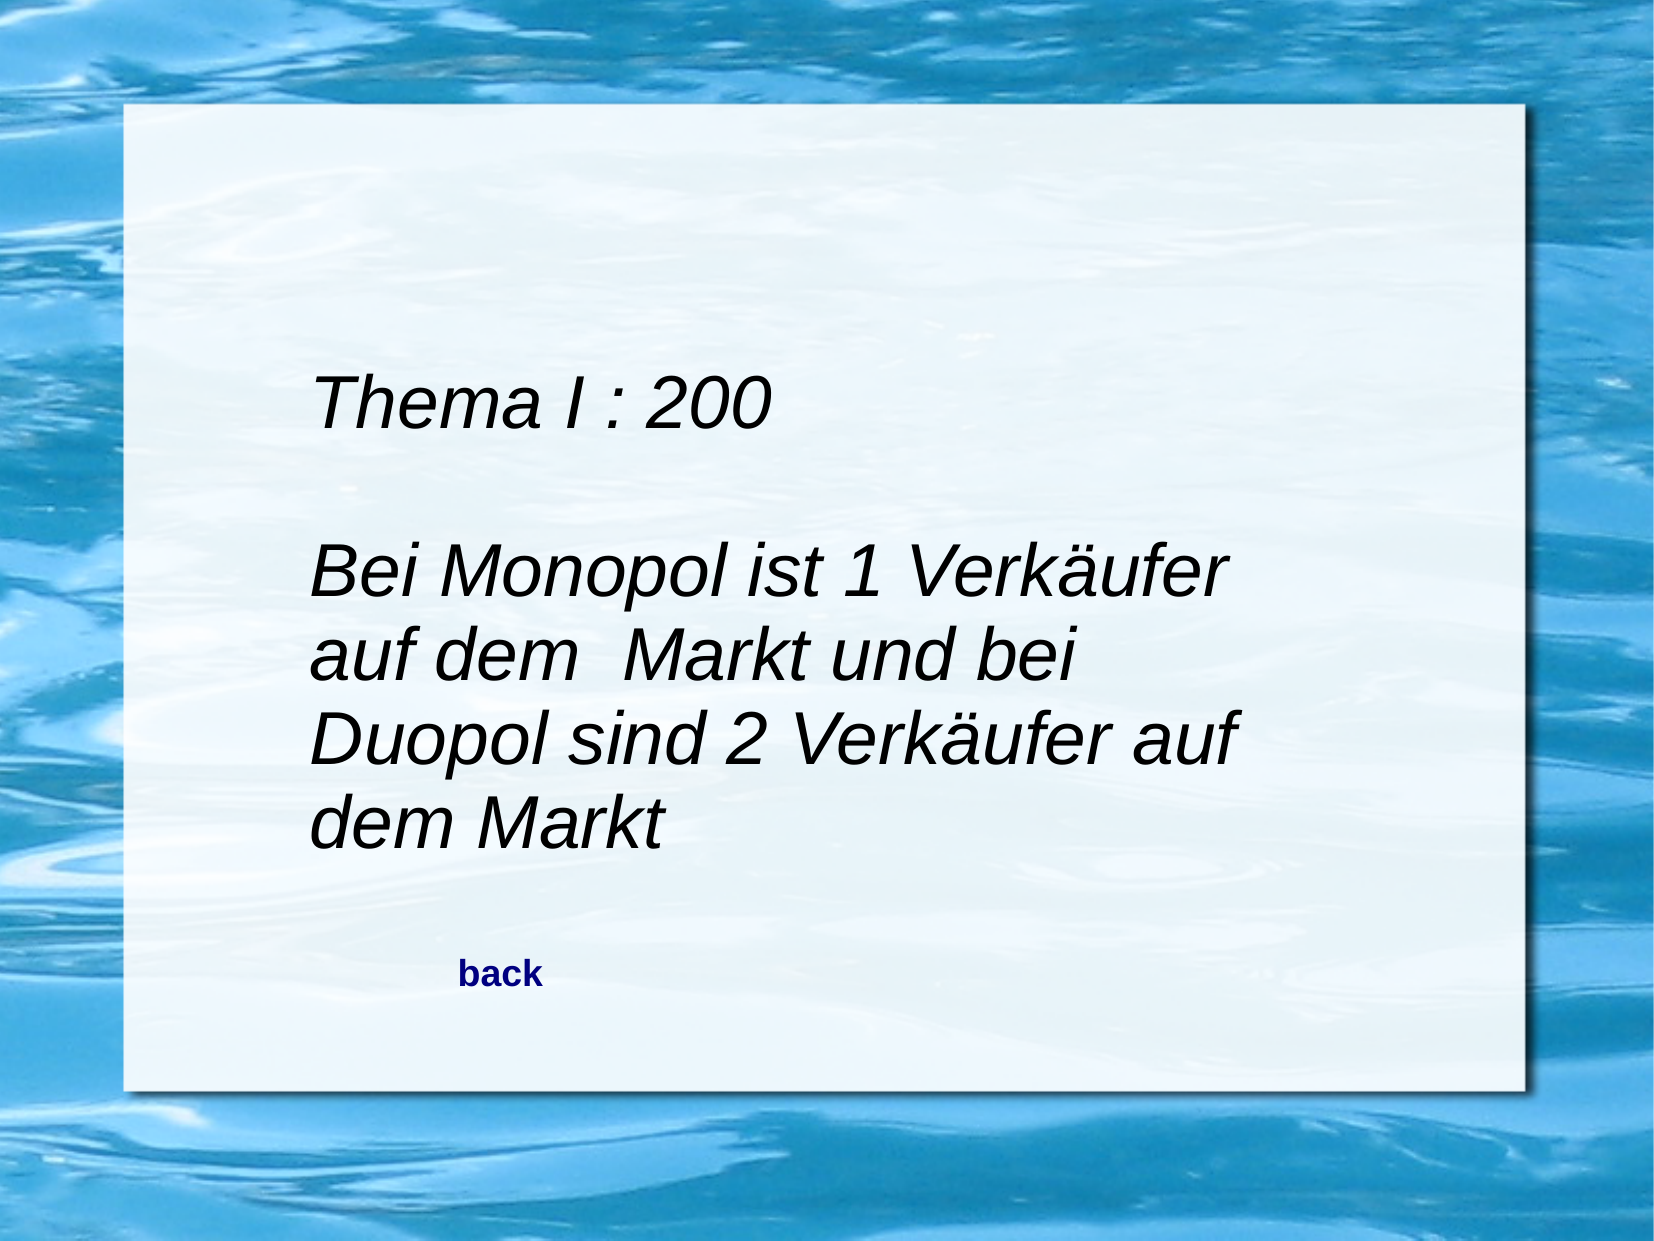

Thema I : 200
Bei Monopol ist 1 Verkäufer auf dem Markt und bei Duopol sind 2 Verkäufer auf dem Markt
back